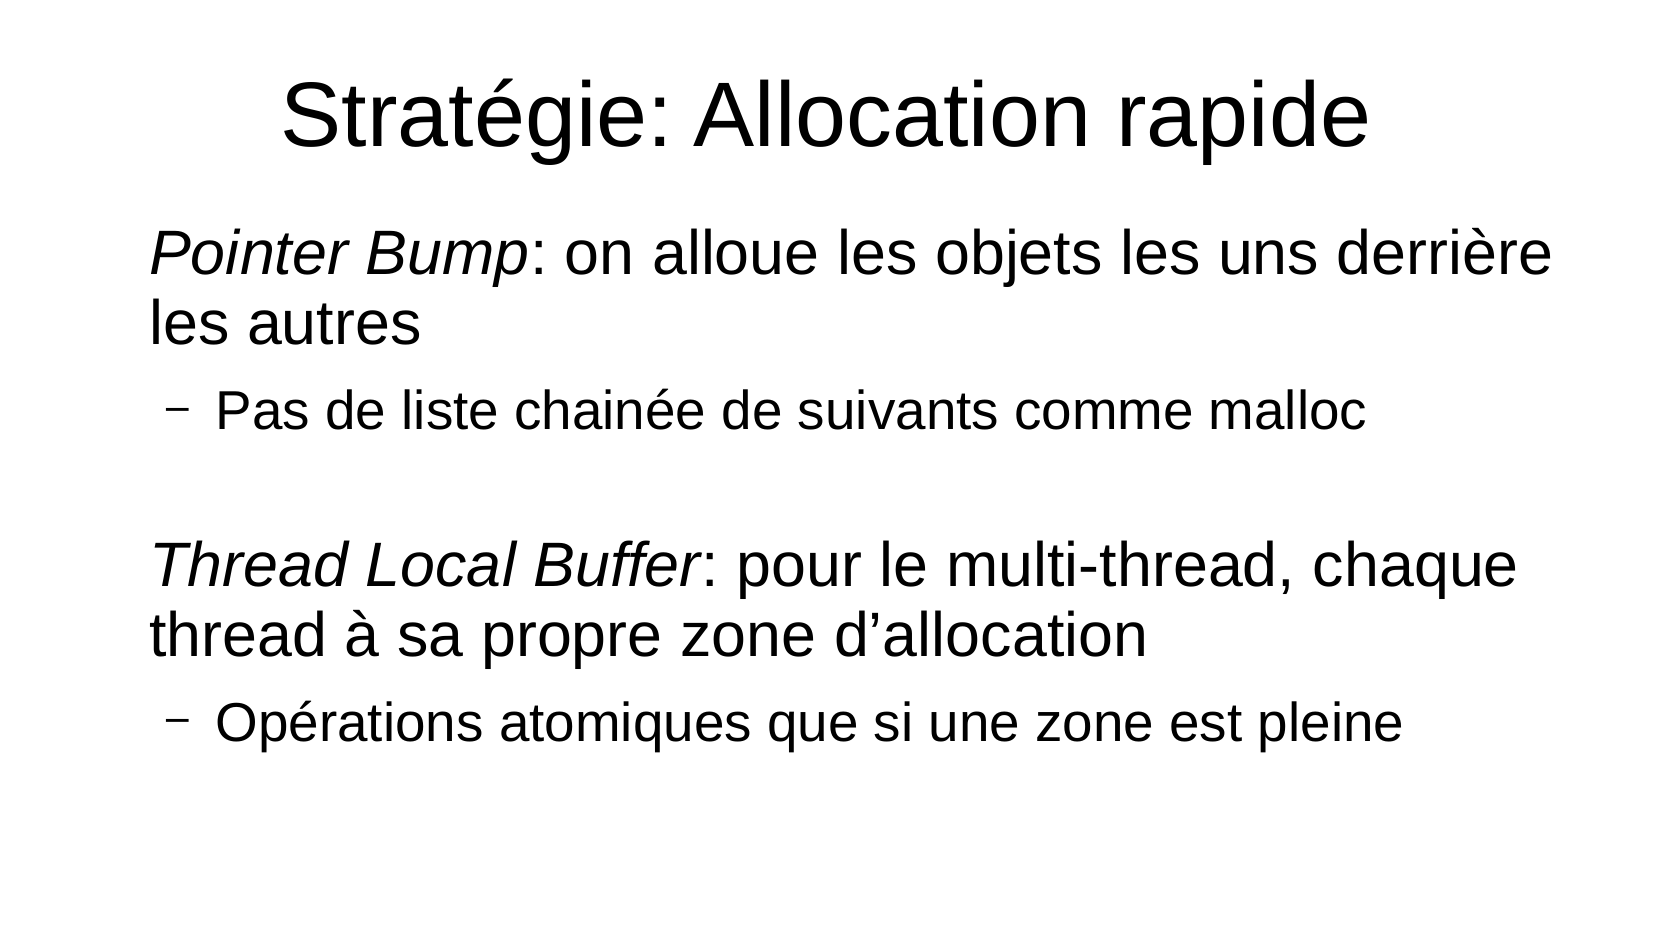

# Stratégie: Allocation rapide
Pointer Bump: on alloue les objets les uns derrière les autres
Pas de liste chainée de suivants comme malloc
Thread Local Buffer: pour le multi-thread, chaque thread à sa propre zone d’allocation
Opérations atomiques que si une zone est pleine